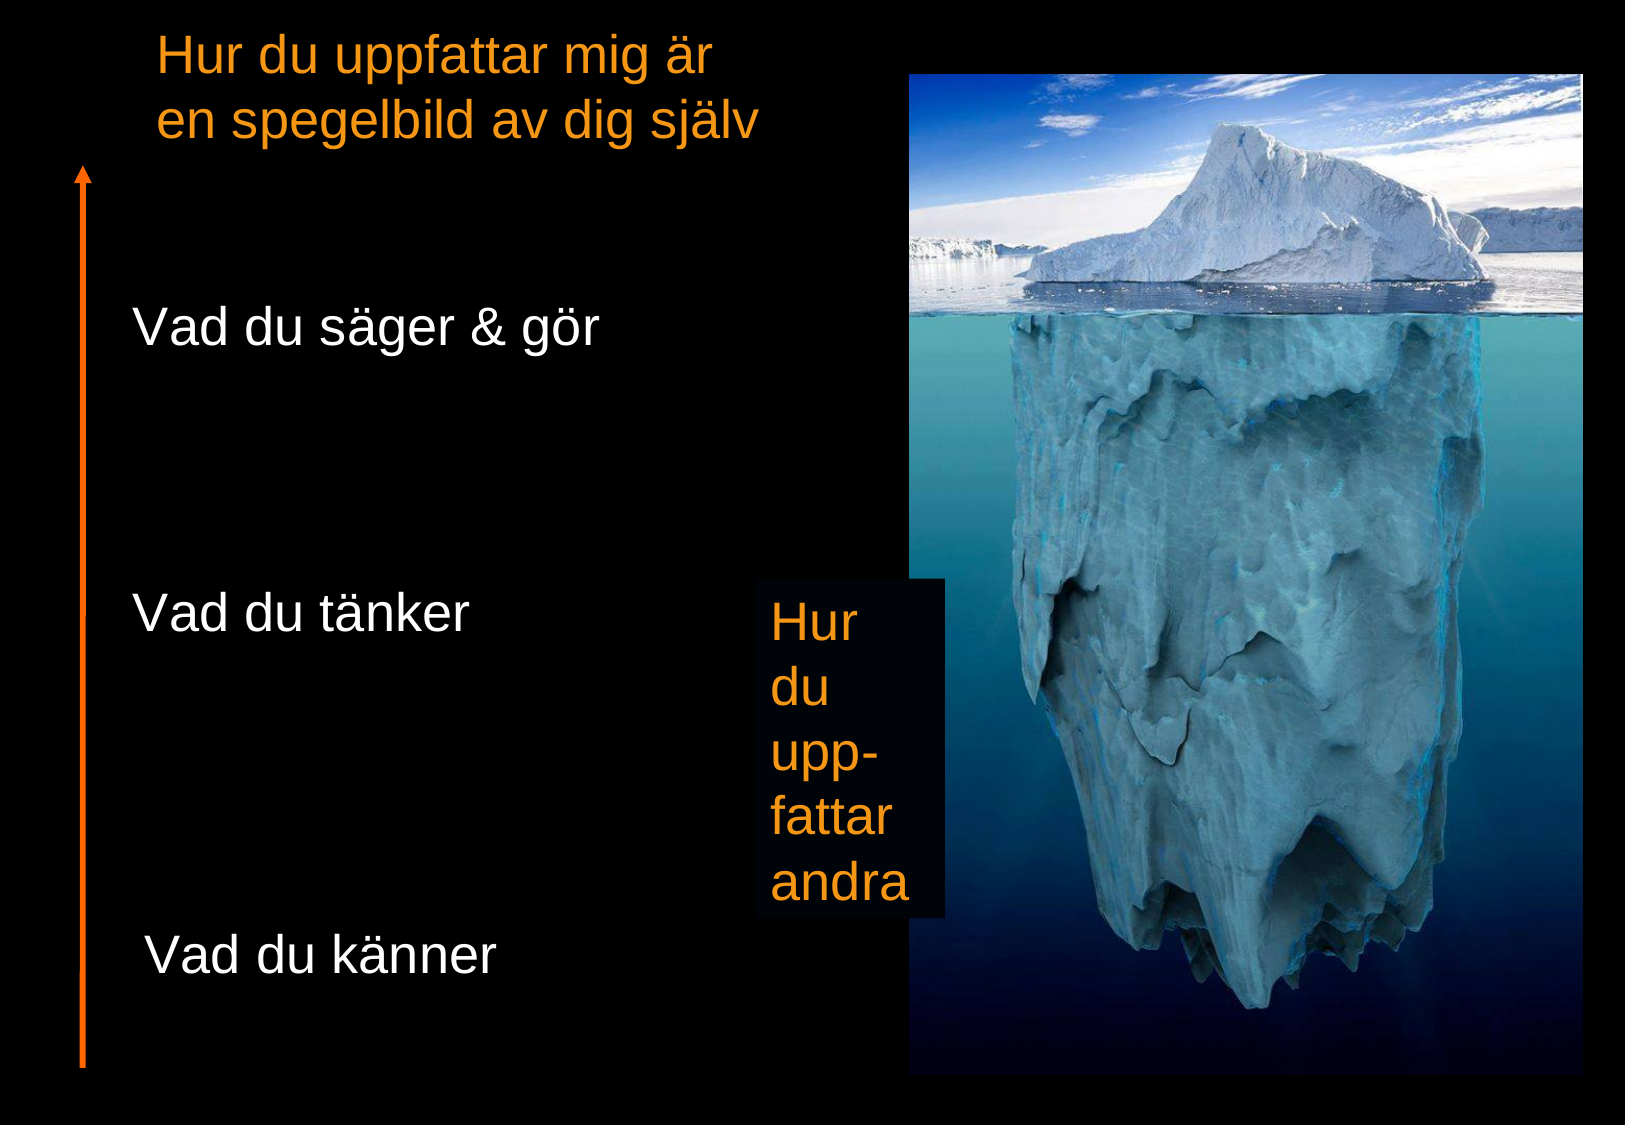

Hur du uppfattar mig är en spegelbild av dig själv
Vad du säger & gör
Vad du tänker
Hur du upp-fattar andra
Vad du känner